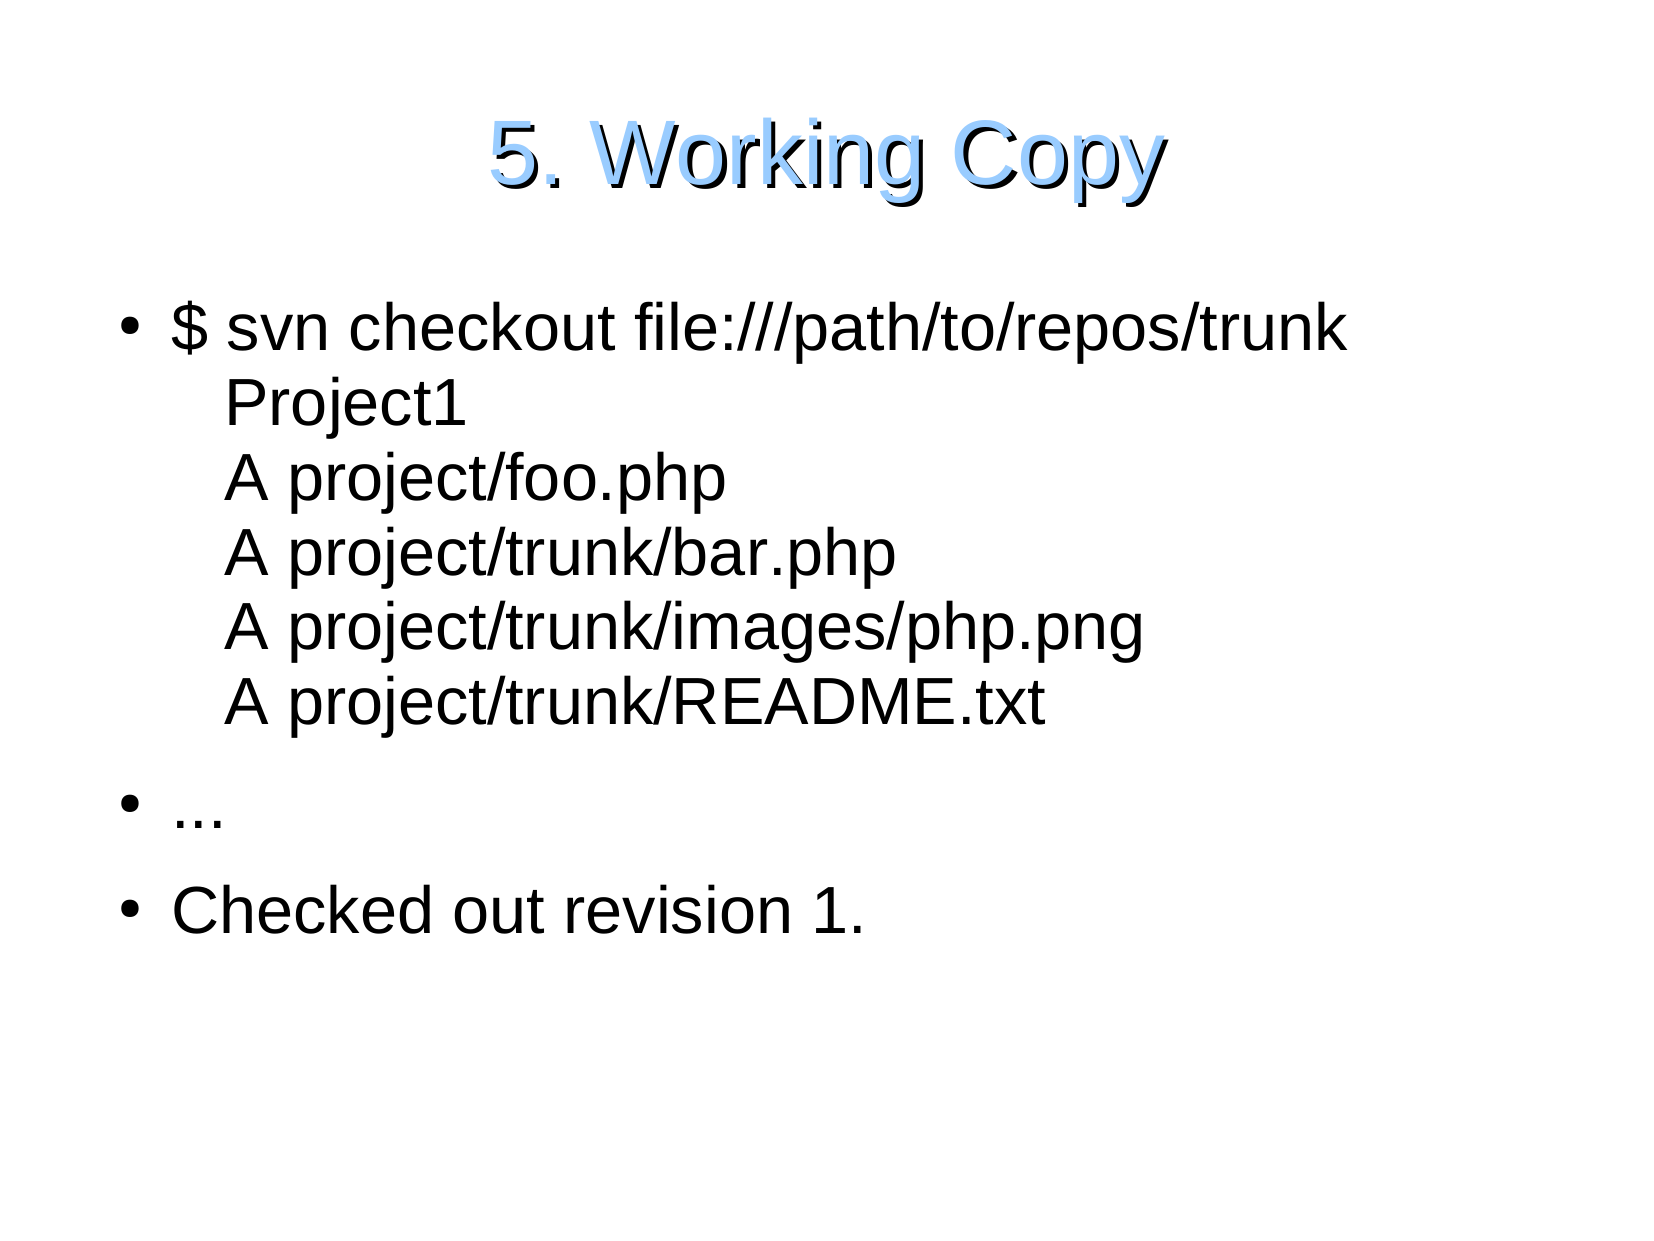

# 5. Working Copy
$ svn checkout file:///path/to/repos/trunk Project1
A project/foo.php
A project/trunk/bar.php
A project/trunk/images/php.png
A project/trunk/README.txt
...
Checked out revision 1.